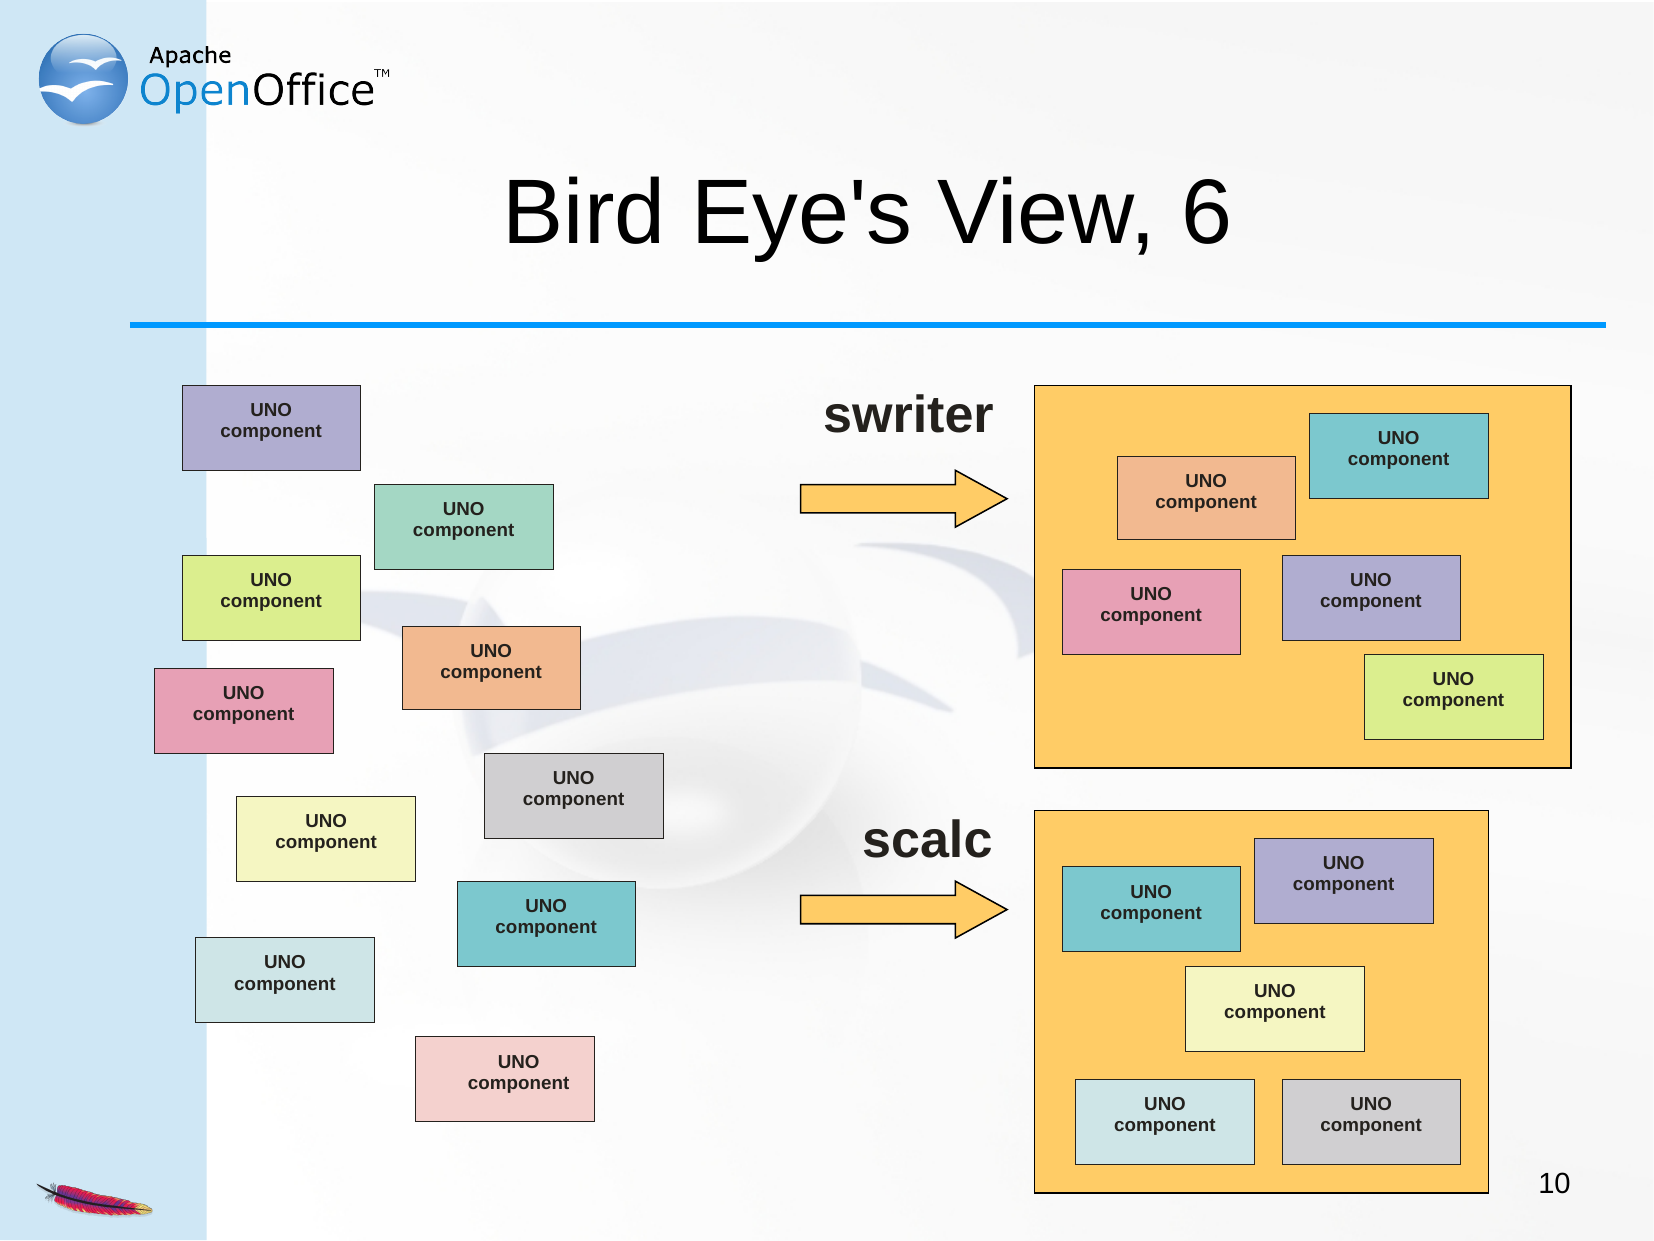

# Bird Eye's View, 6
UNO
component
swriter
UNO
component
UNO
component
UNO
component
UNO
component
UNO
component
UNO
component
UNO
component
UNO
component
UNO
component
UNO
component
UNO
component
scalc
UNO
component
UNO
component
UNO
component
UNO
component
UNO
component
UNO
component
UNO
component
UNO
component
10